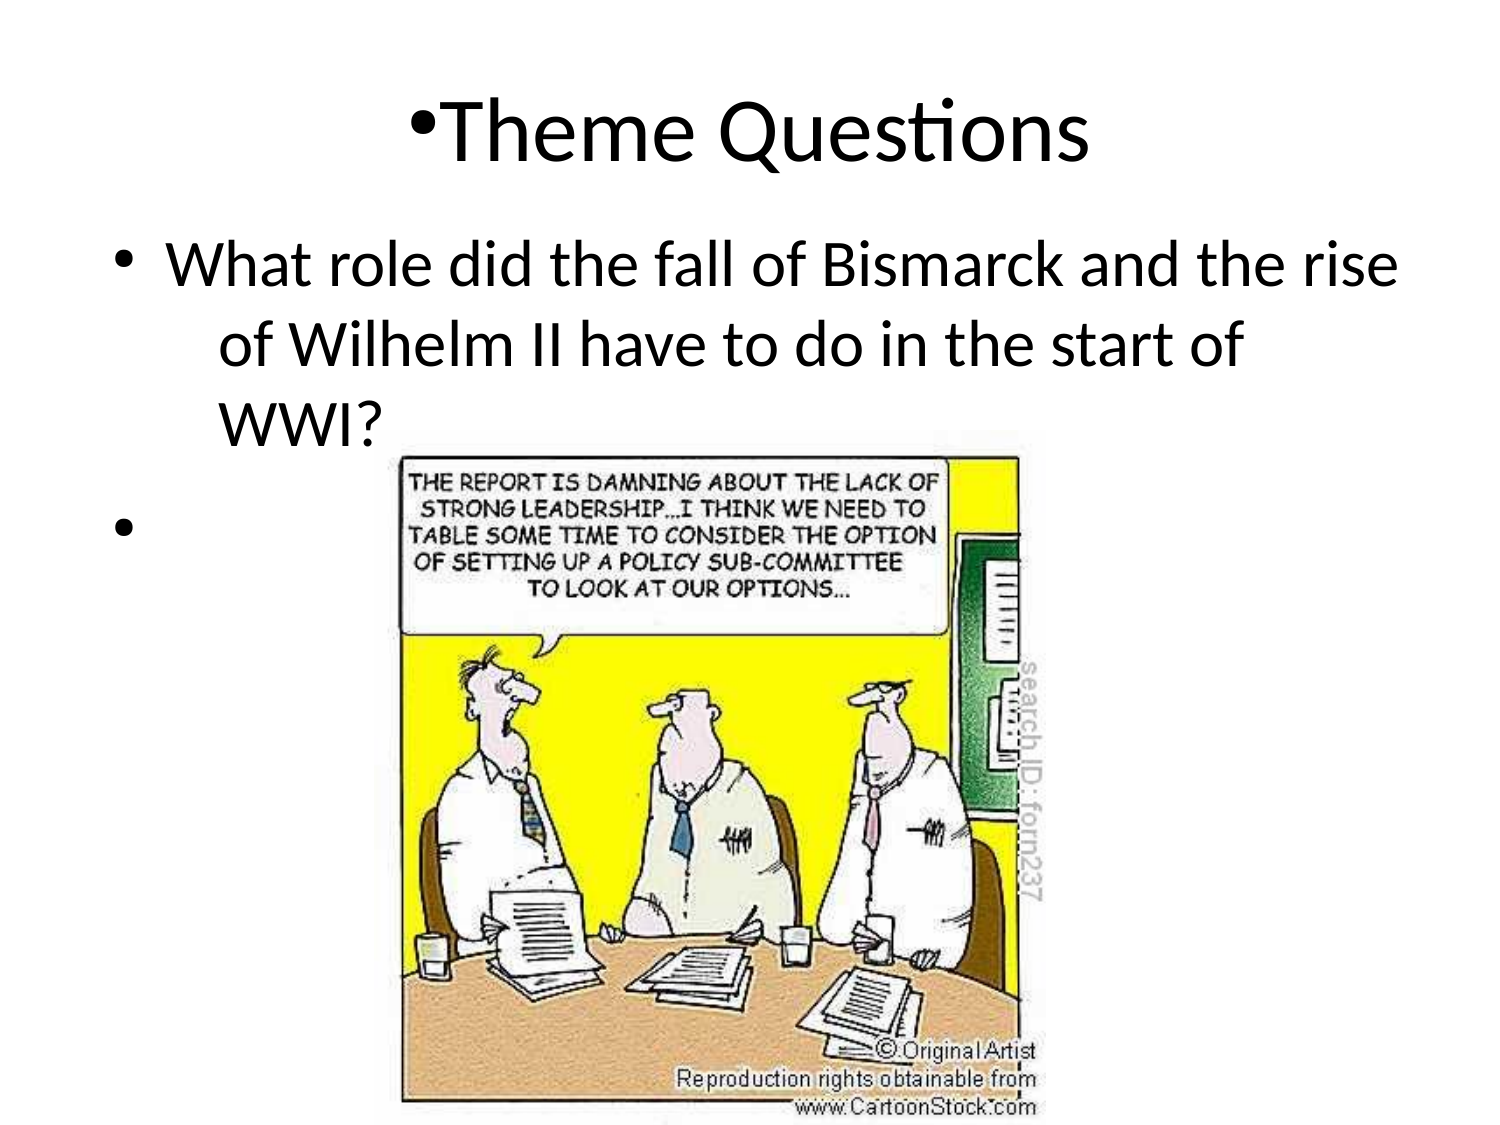

# Theme Questions
What role did the fall of Bismarck and the rise of Wilhelm II have to do in the start of WWI?